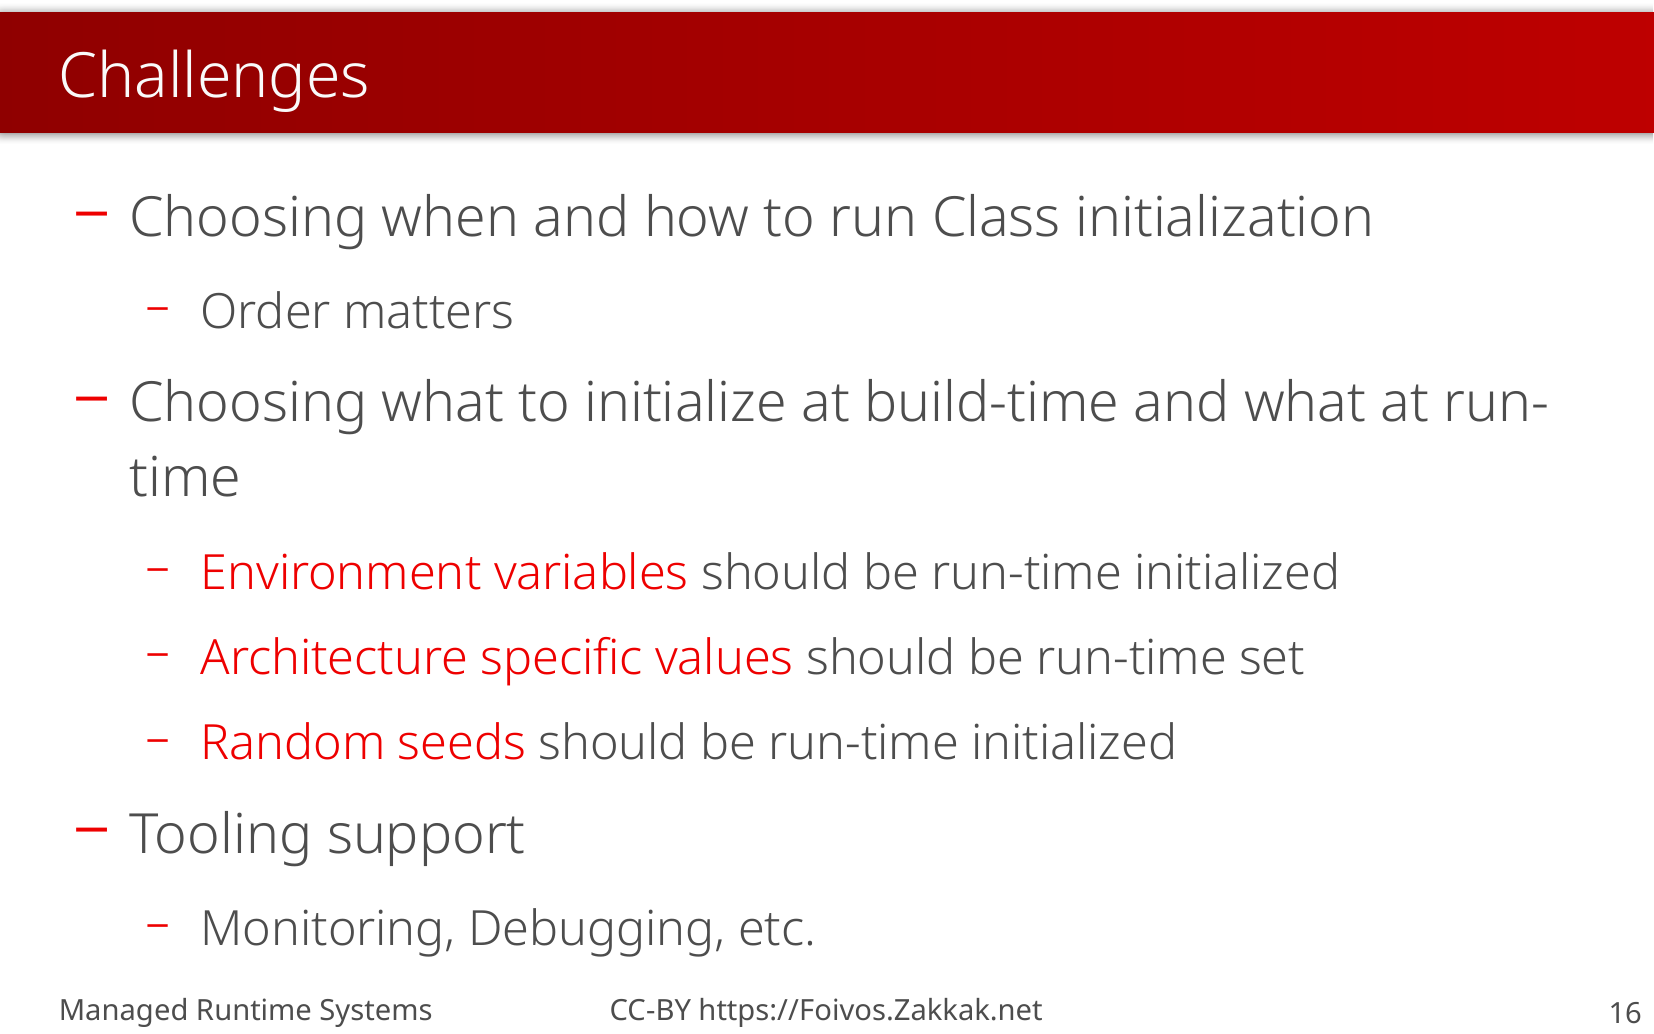

# Challenges
Choosing when and how to run Class initialization
Order matters
Choosing what to initialize at build-time and what at run-time
Environment variables should be run-time initialized
Architecture specific values should be run-time set
Random seeds should be run-time initialized
Tooling support
Monitoring, Debugging, etc.
Managed Runtime Systems
CC-BY https://Foivos.Zakkak.net
16